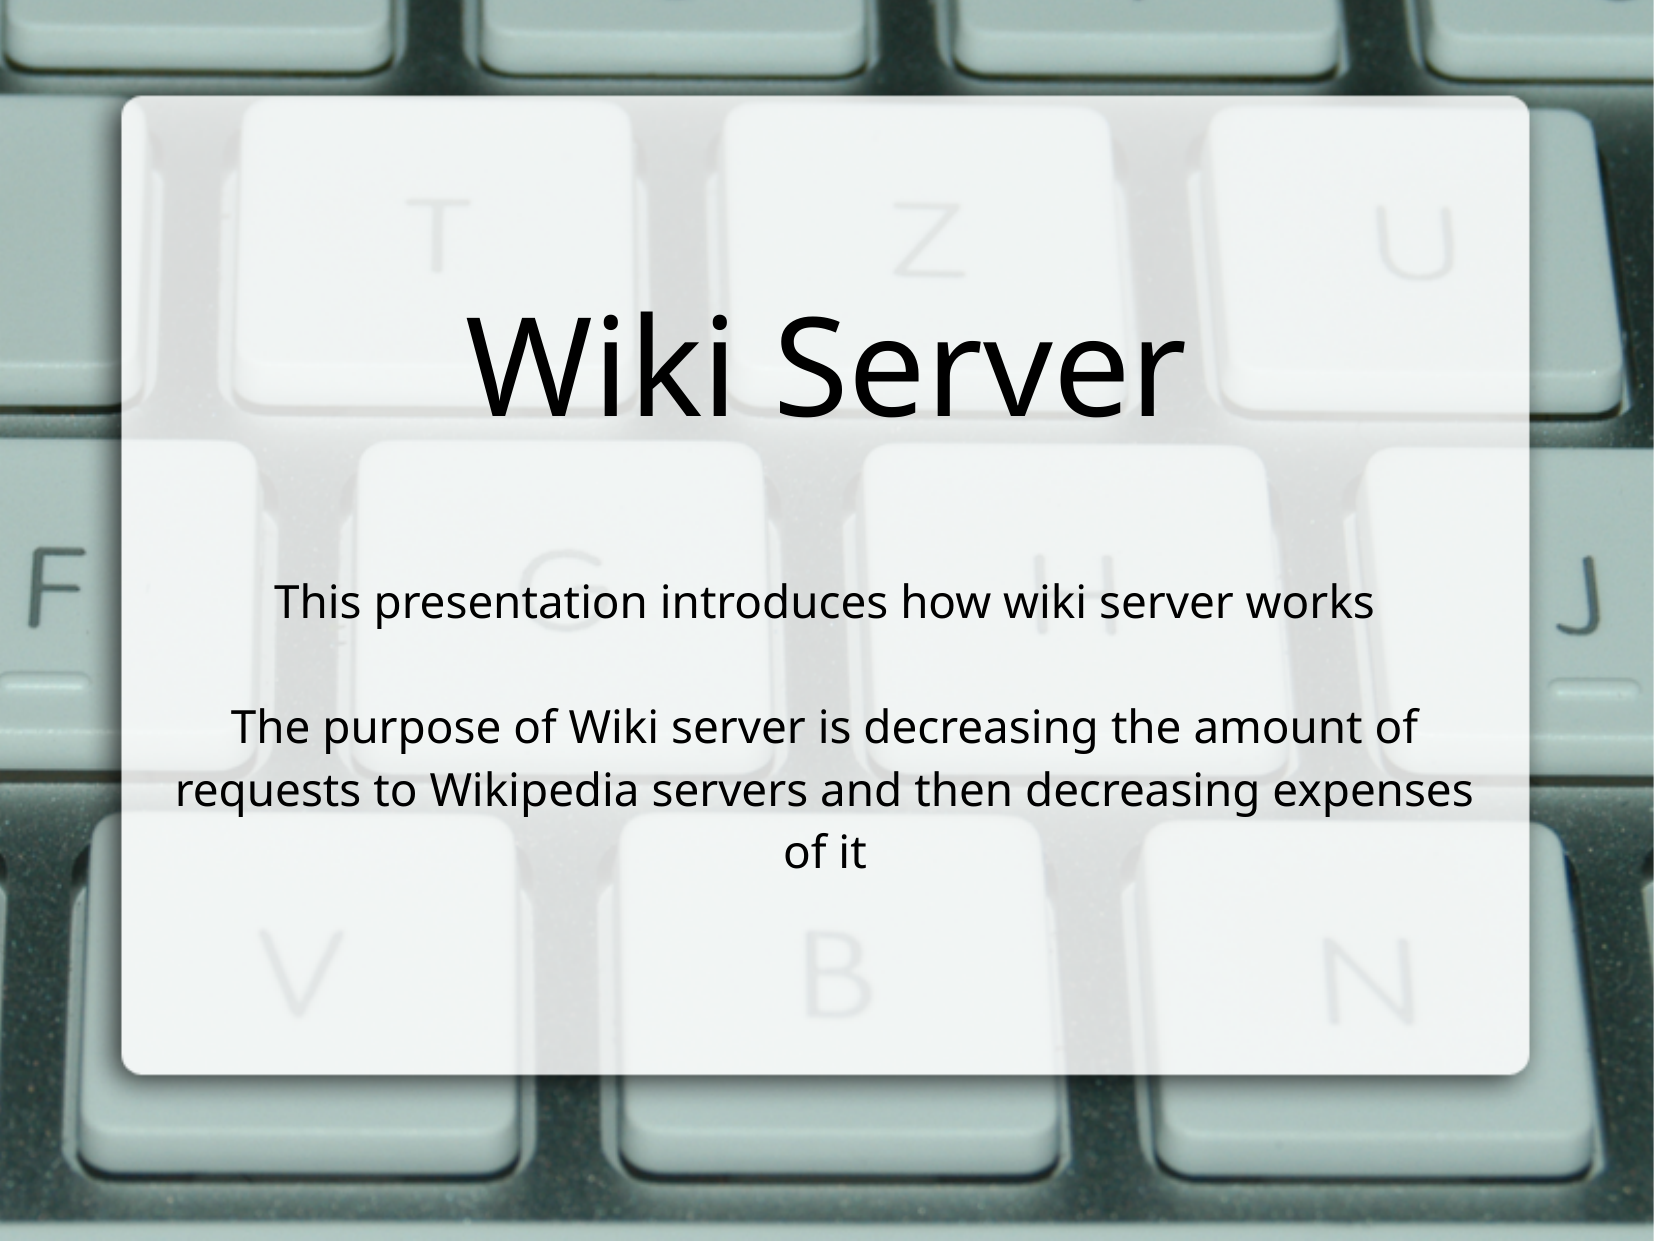

Wiki Server
This presentation introduces how wiki server works
The purpose of Wiki server is decreasing the amount of requests to Wikipedia servers and then decreasing expenses of it